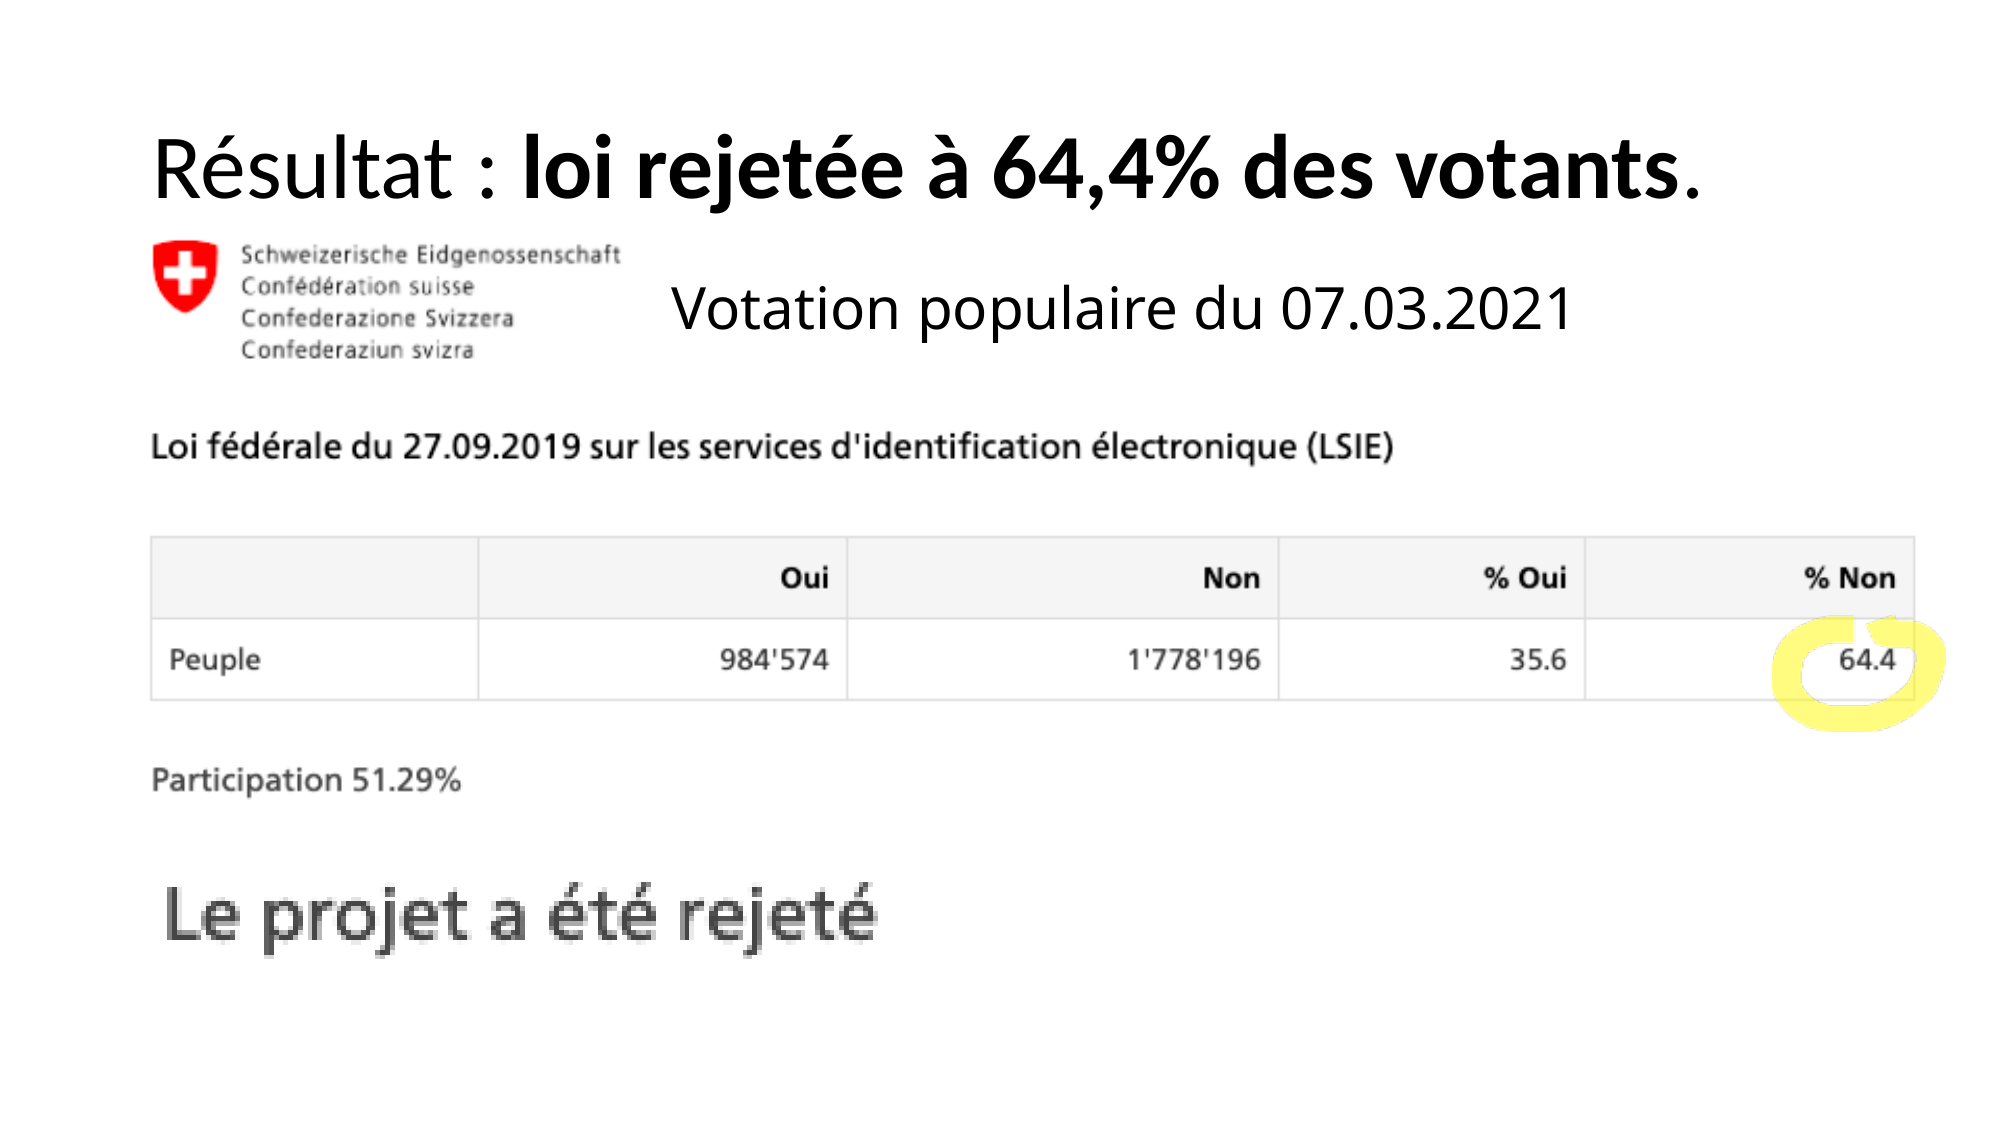

# Résultat : loi rejetée à 64,4% des votants.
Votation populaire du 07.03.2021